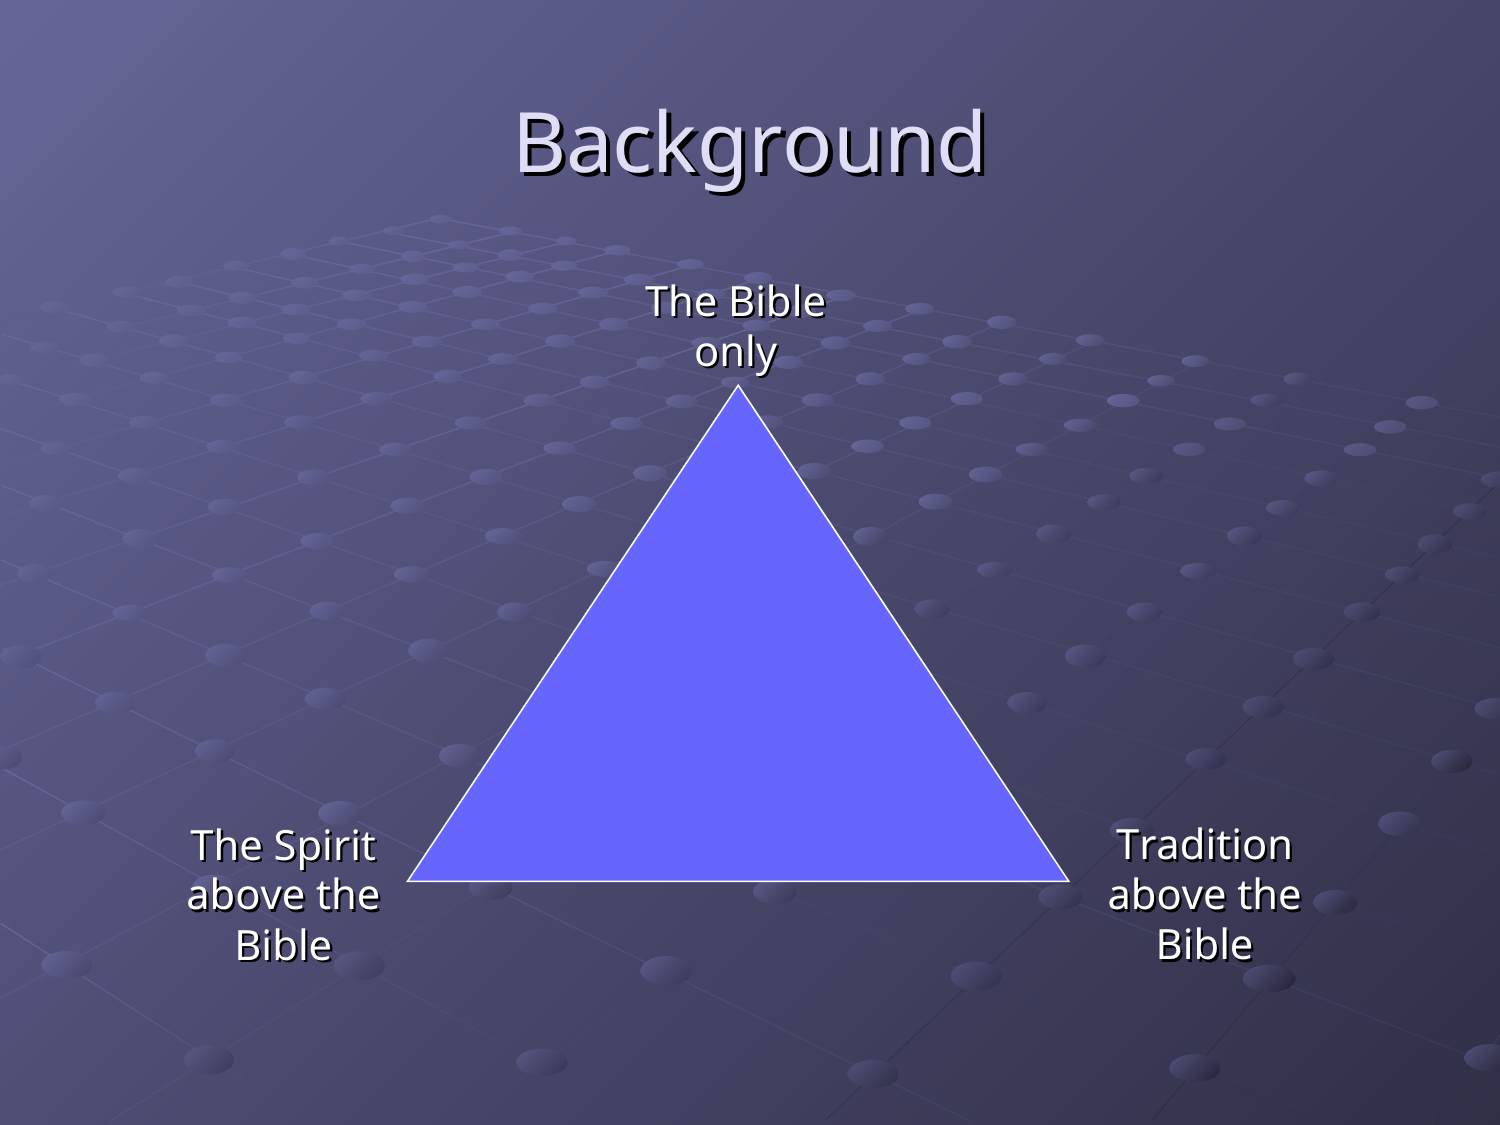

# Background
The Bible only
Tradition above the Bible
The Spirit above the Bible